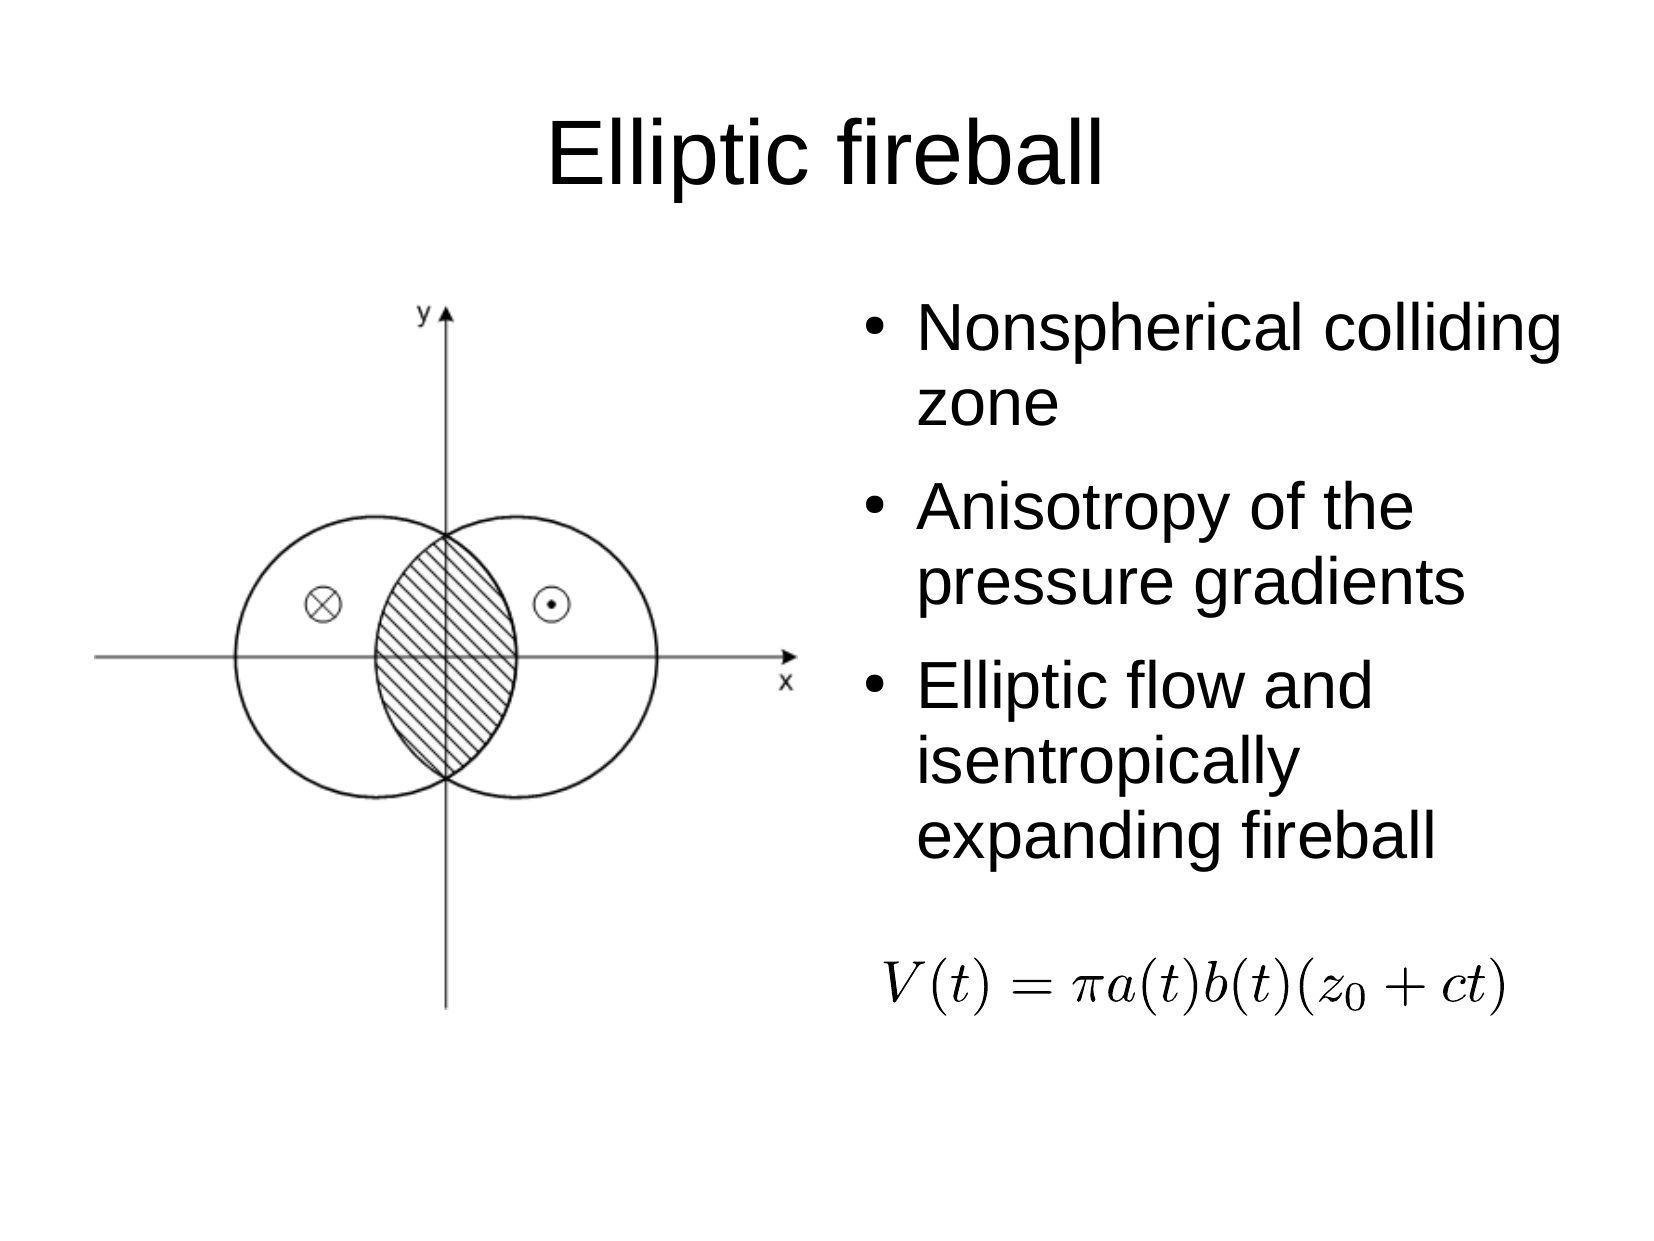

# Elliptic fireball
Nonspherical colliding zone
Anisotropy of the pressure gradients
Elliptic flow and isentropically expanding fireball